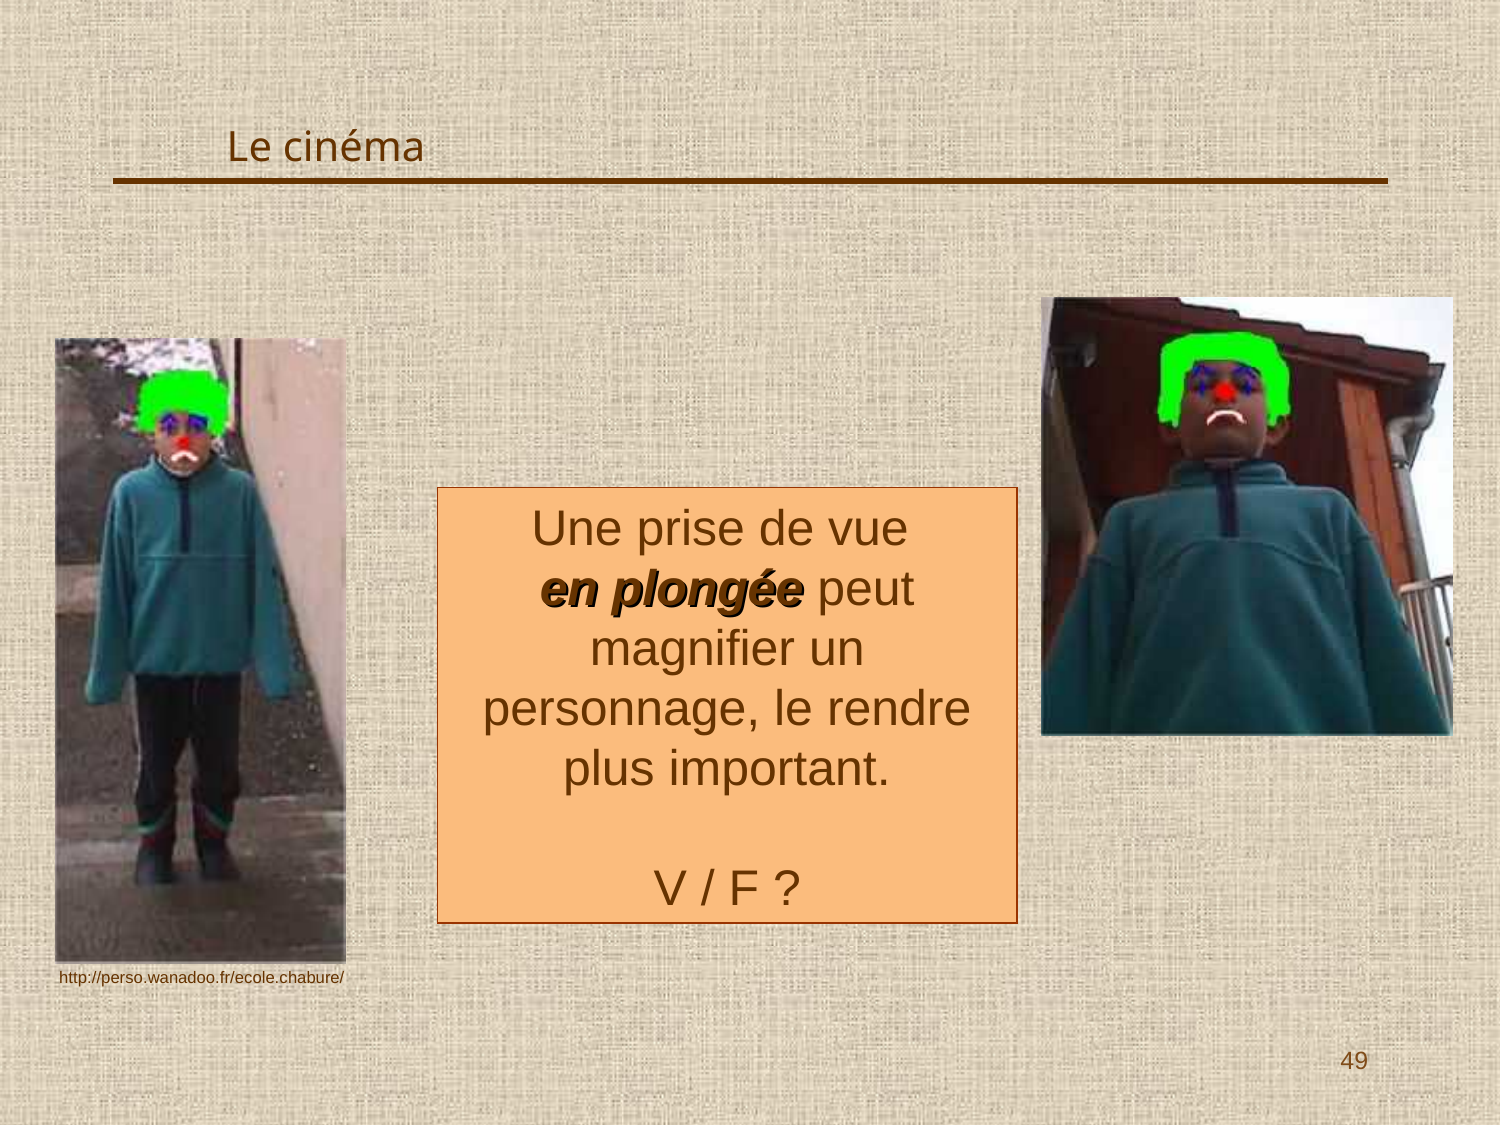

Le cinéma
http://perso.wanadoo.fr/ecole.chabure/
Une prise de vue
en plongée peut magnifier un personnage, le rendre plus important.
V / F ?
49